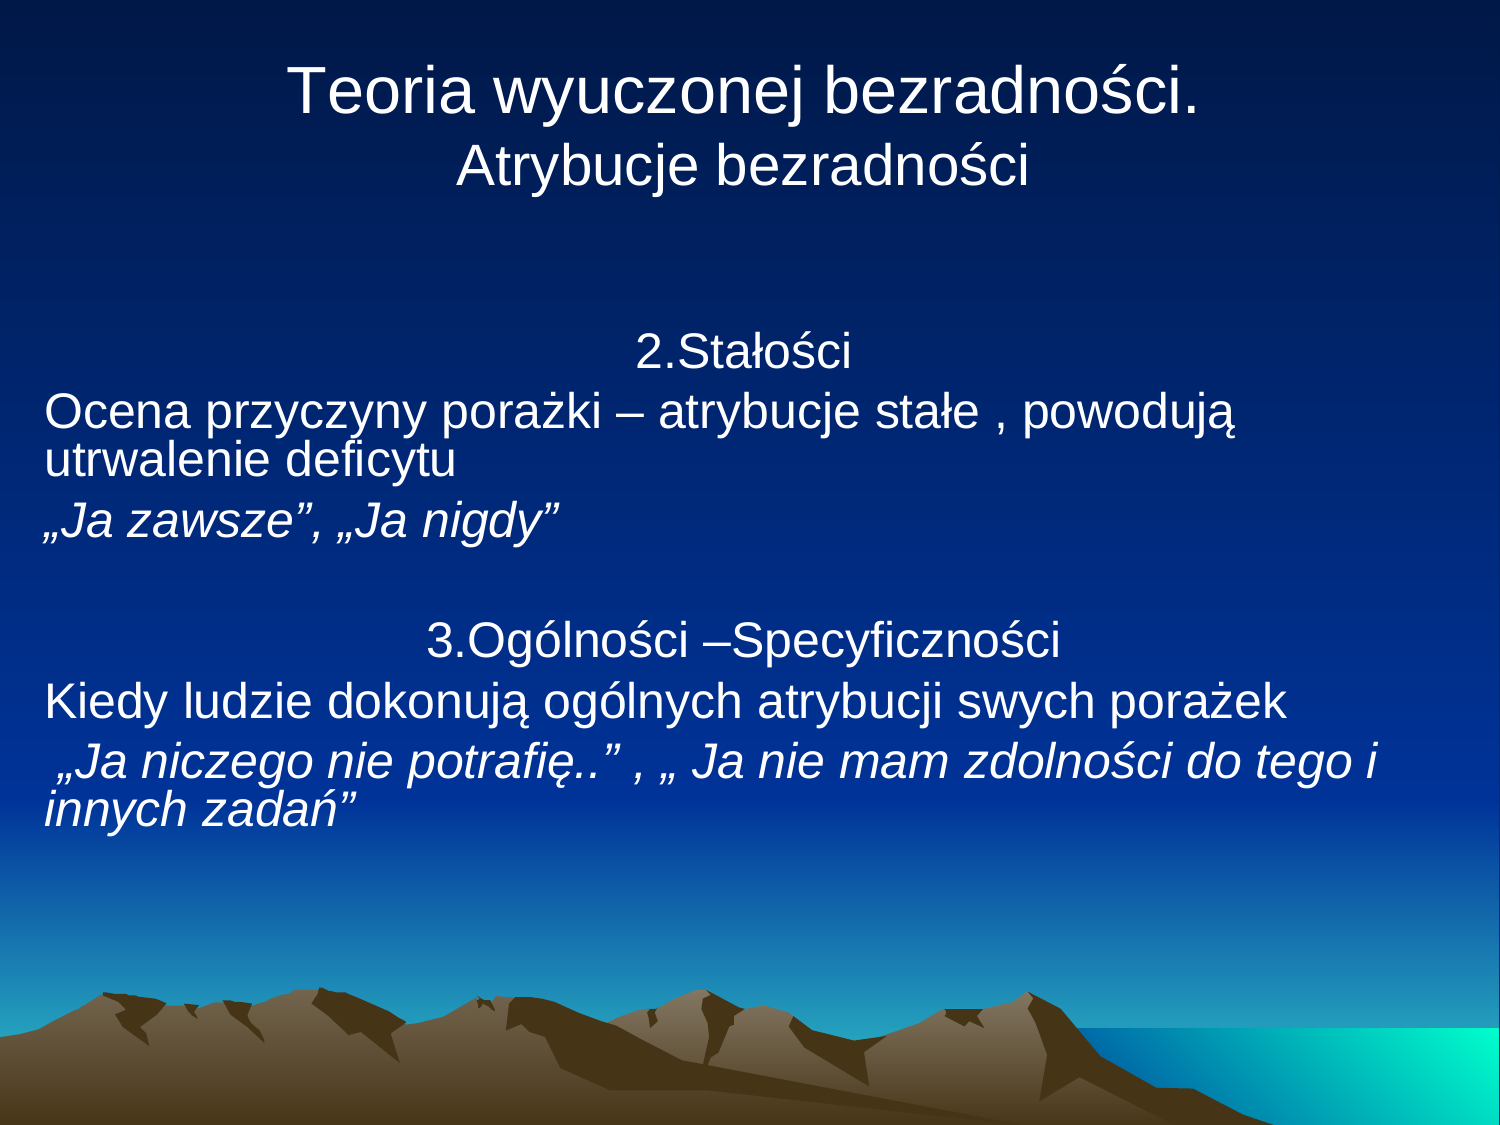

Teoria wyuczonej bezradności.
Atrybucje bezradności
2.Stałości
Ocena przyczyny porażki – atrybucje stałe , powodują utrwalenie deficytu
„Ja zawsze”, „Ja nigdy”
3.Ogólności –Specyficzności
Kiedy ludzie dokonują ogólnych atrybucji swych porażek
 „Ja niczego nie potrafię..” , „ Ja nie mam zdolności do tego i innych zadań”